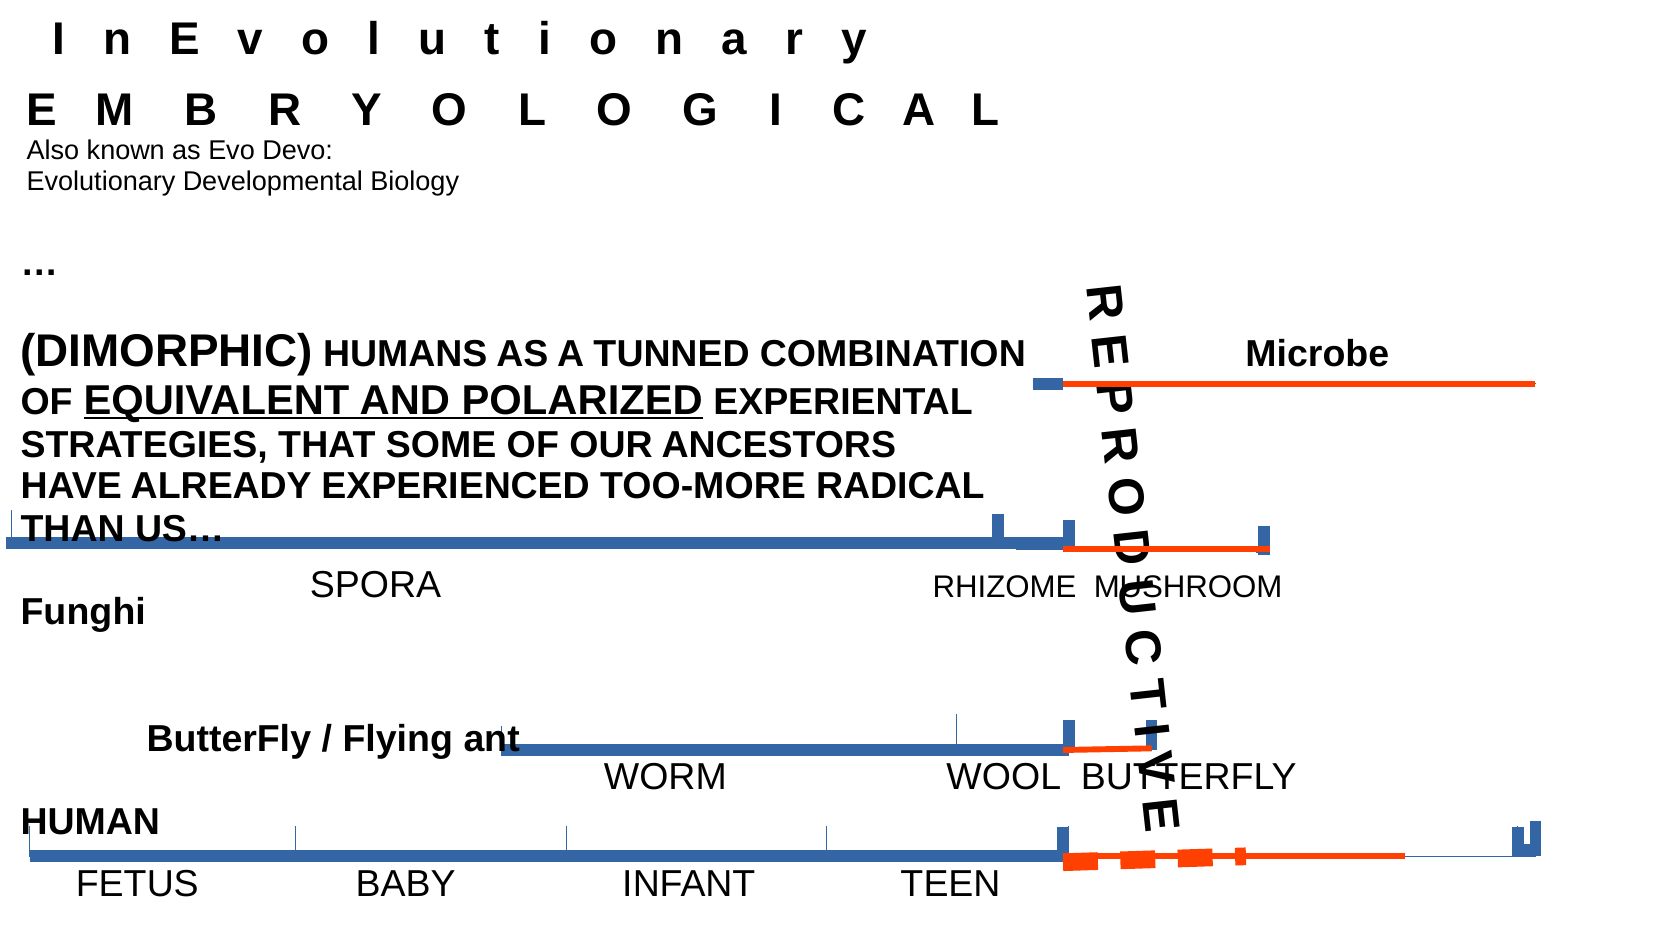

I n E v o l u t i o n a r y
E M B R Y O L O G I C A L
Also known as Evo Devo:
Evolutionary Developmental Biology
…
(DIMORPHIC) HUMANS AS A TUNNED COMBINATION Microbe
OF EQUIVALENT AND POLARIZED EXPERIENTAL
STRATEGIES, THAT SOME OF OUR ANCESTORS
HAVE ALREADY EXPERIENCED TOO-MORE RADICAL
THAN US…
Funghi
 ButterFly / Flying ant
HUMAN
SPORA RHIZOME MUSHROOM
R E P R O D U C T I V E
 WORM WOOL BUTTERFLY
 FETUS BABY INFANT TEEN